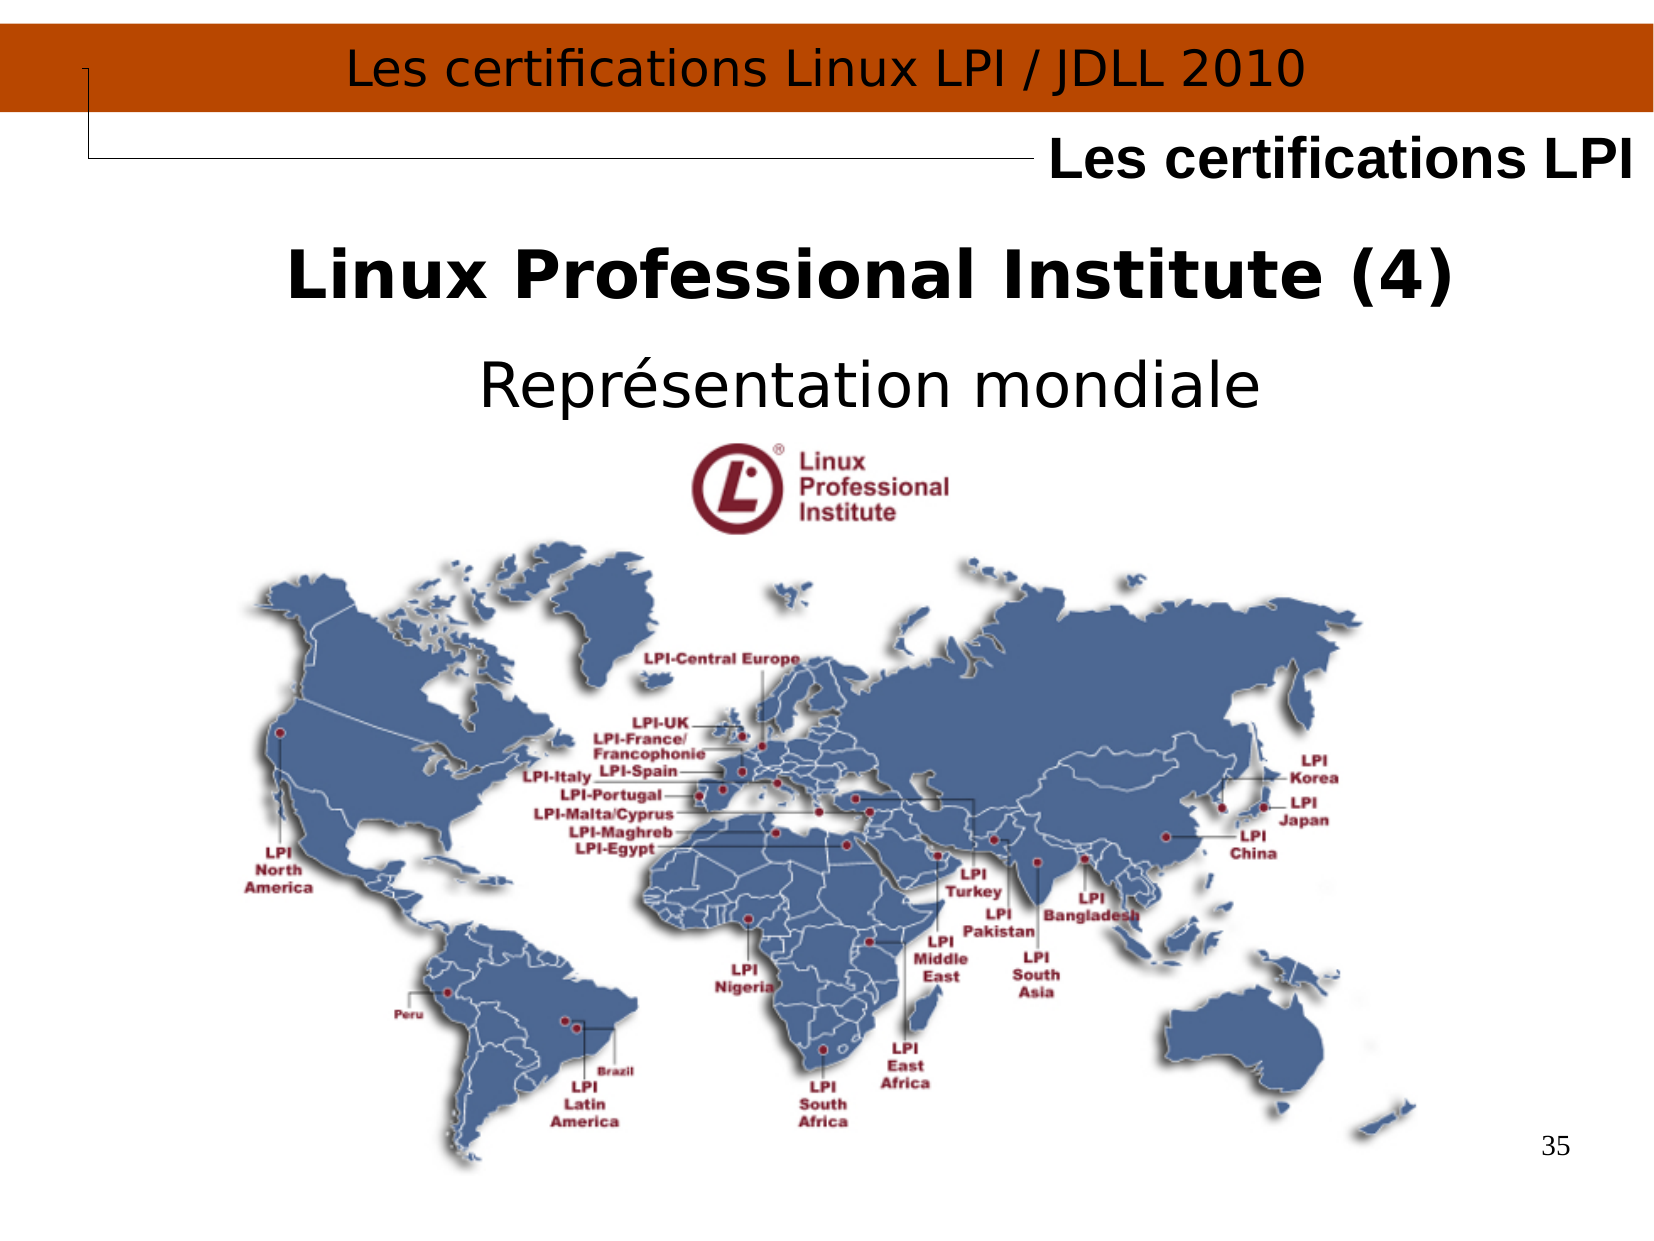

# Les certifications Linux LPI / JDLL 2010
Les certifications LPI
Linux Professional Institute (4)
Représentation mondiale
35